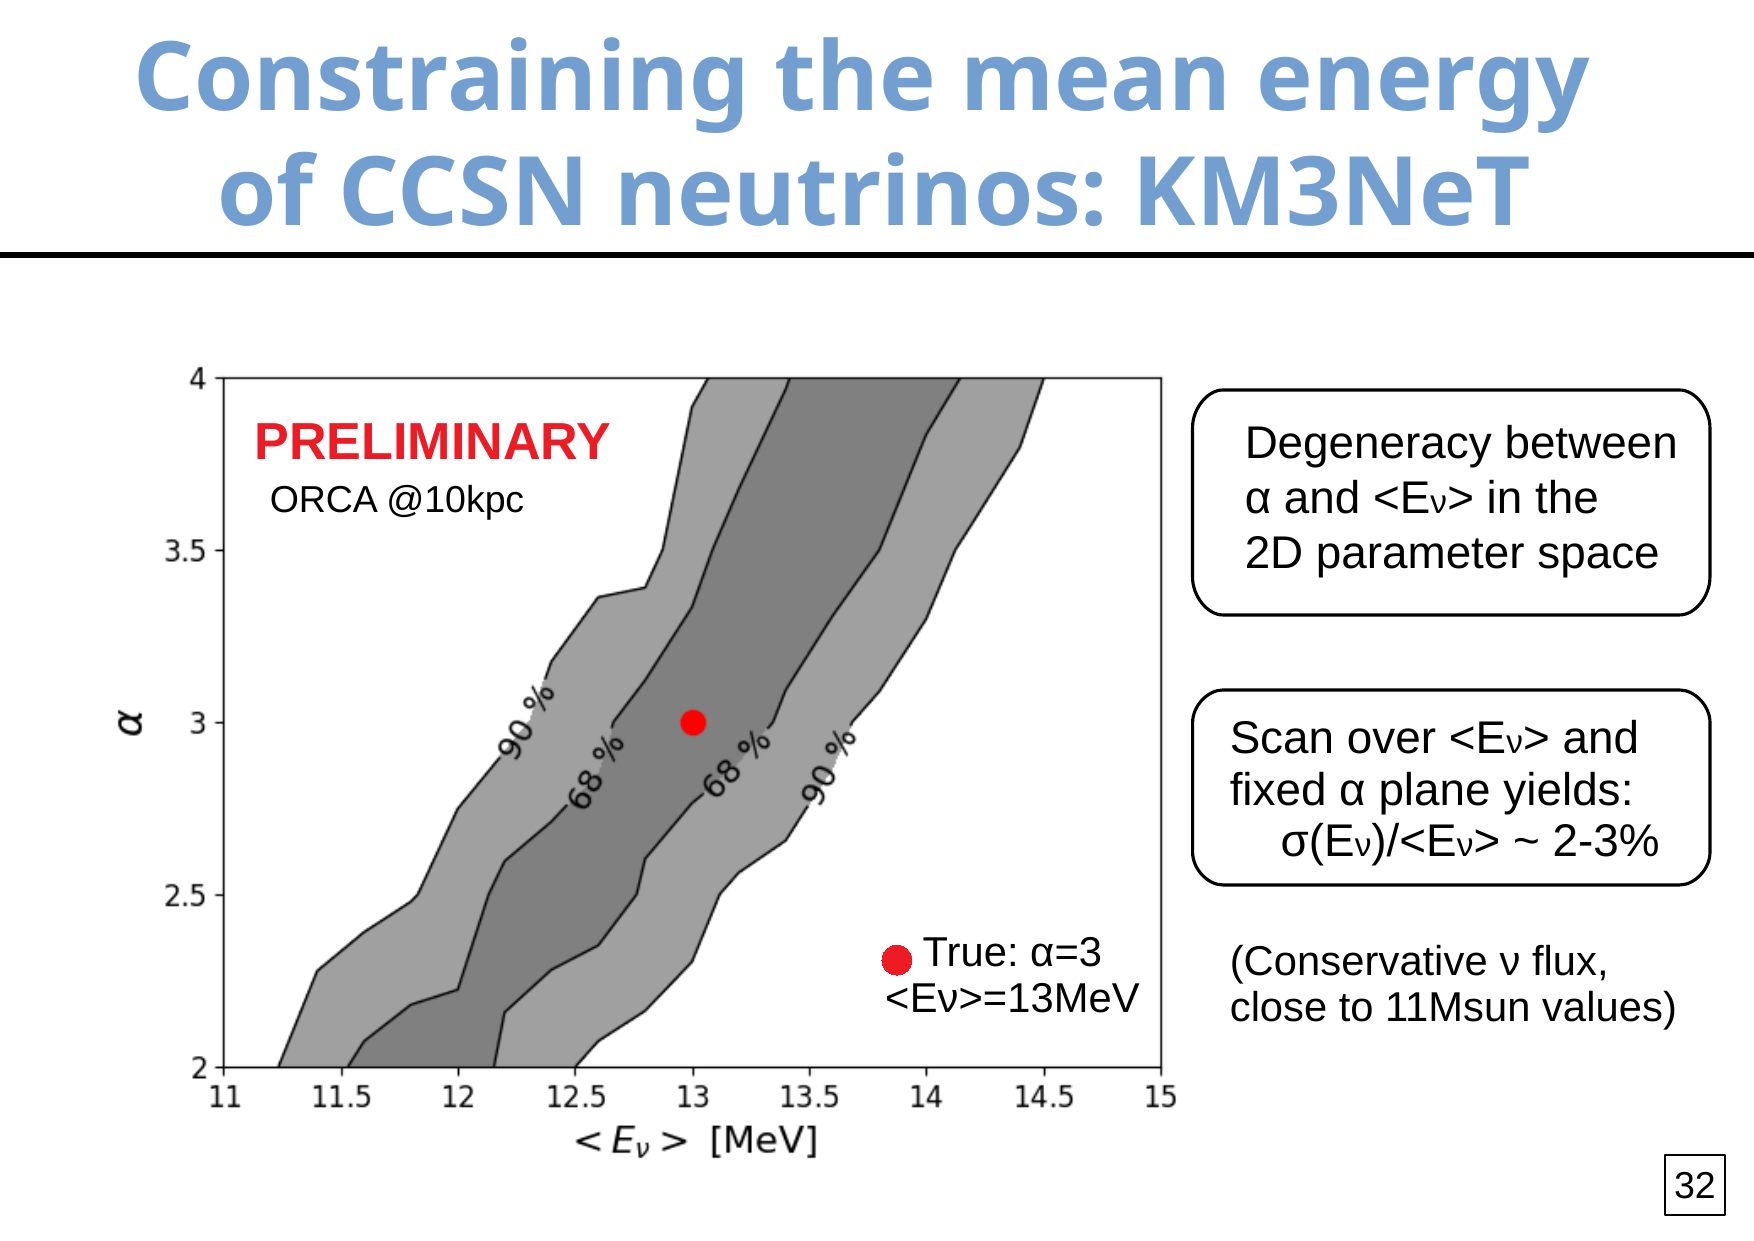

Constraining the mean energy
of CCSN neutrinos: KM3NeT
PRELIMINARY
Degeneracy between
α and <Eν> in the
2D parameter space
ORCA @10kpc
Scan over <Eν> and fixed α plane yields: σ(Eν)/<Eν> ~ 2-3%
True: α=3
<Eν>=13MeV
(Conservative ν flux,
close to 11Msun values)
32